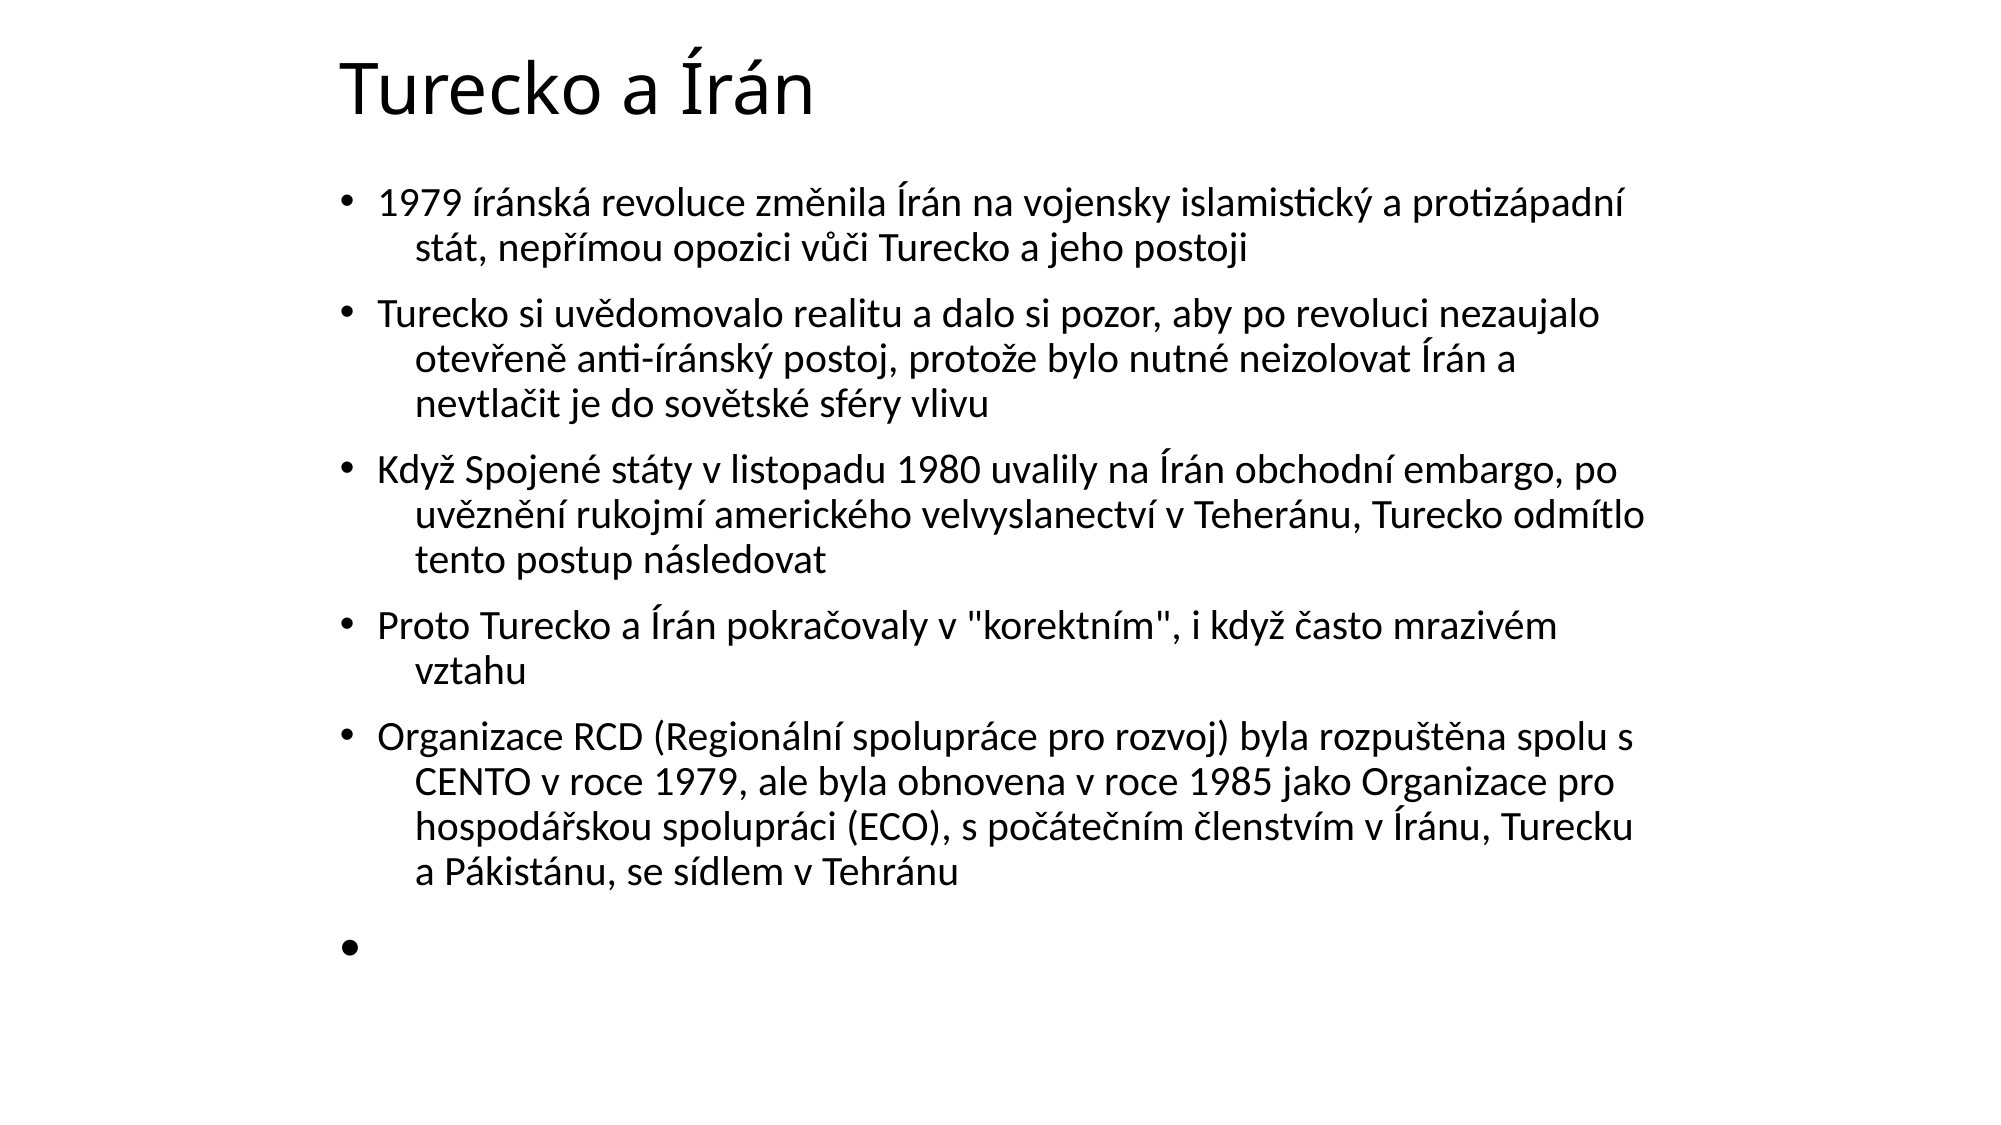

# Turecko a Írán
1979 íránská revoluce změnila Írán na vojensky islamistický a protizápadní stát, nepřímou opozici vůči Turecko a jeho postoji​
Turecko si uvědomovalo realitu a dalo si pozor, aby po revoluci nezaujalo otevřeně anti-íránský postoj, protože bylo nutné neizolovat Írán a nevtlačit je do sovětské sféry vlivu​
Když Spojené státy v listopadu 1980 uvalily na Írán obchodní embargo, po uvěznění rukojmí amerického velvyslanectví v Teheránu, Turecko odmítlo tento postup následovat​
Proto Turecko a Írán pokračovaly v "korektním", i když často mrazivém vztahu​
Organizace RCD (Regionální spolupráce pro rozvoj) byla rozpuštěna spolu s CENTO v roce 1979, ale byla obnovena v roce 1985 jako Organizace pro hospodářskou spolupráci (ECO), s počátečním členstvím v Íránu, Turecku a Pákistánu, se sídlem v Tehránu